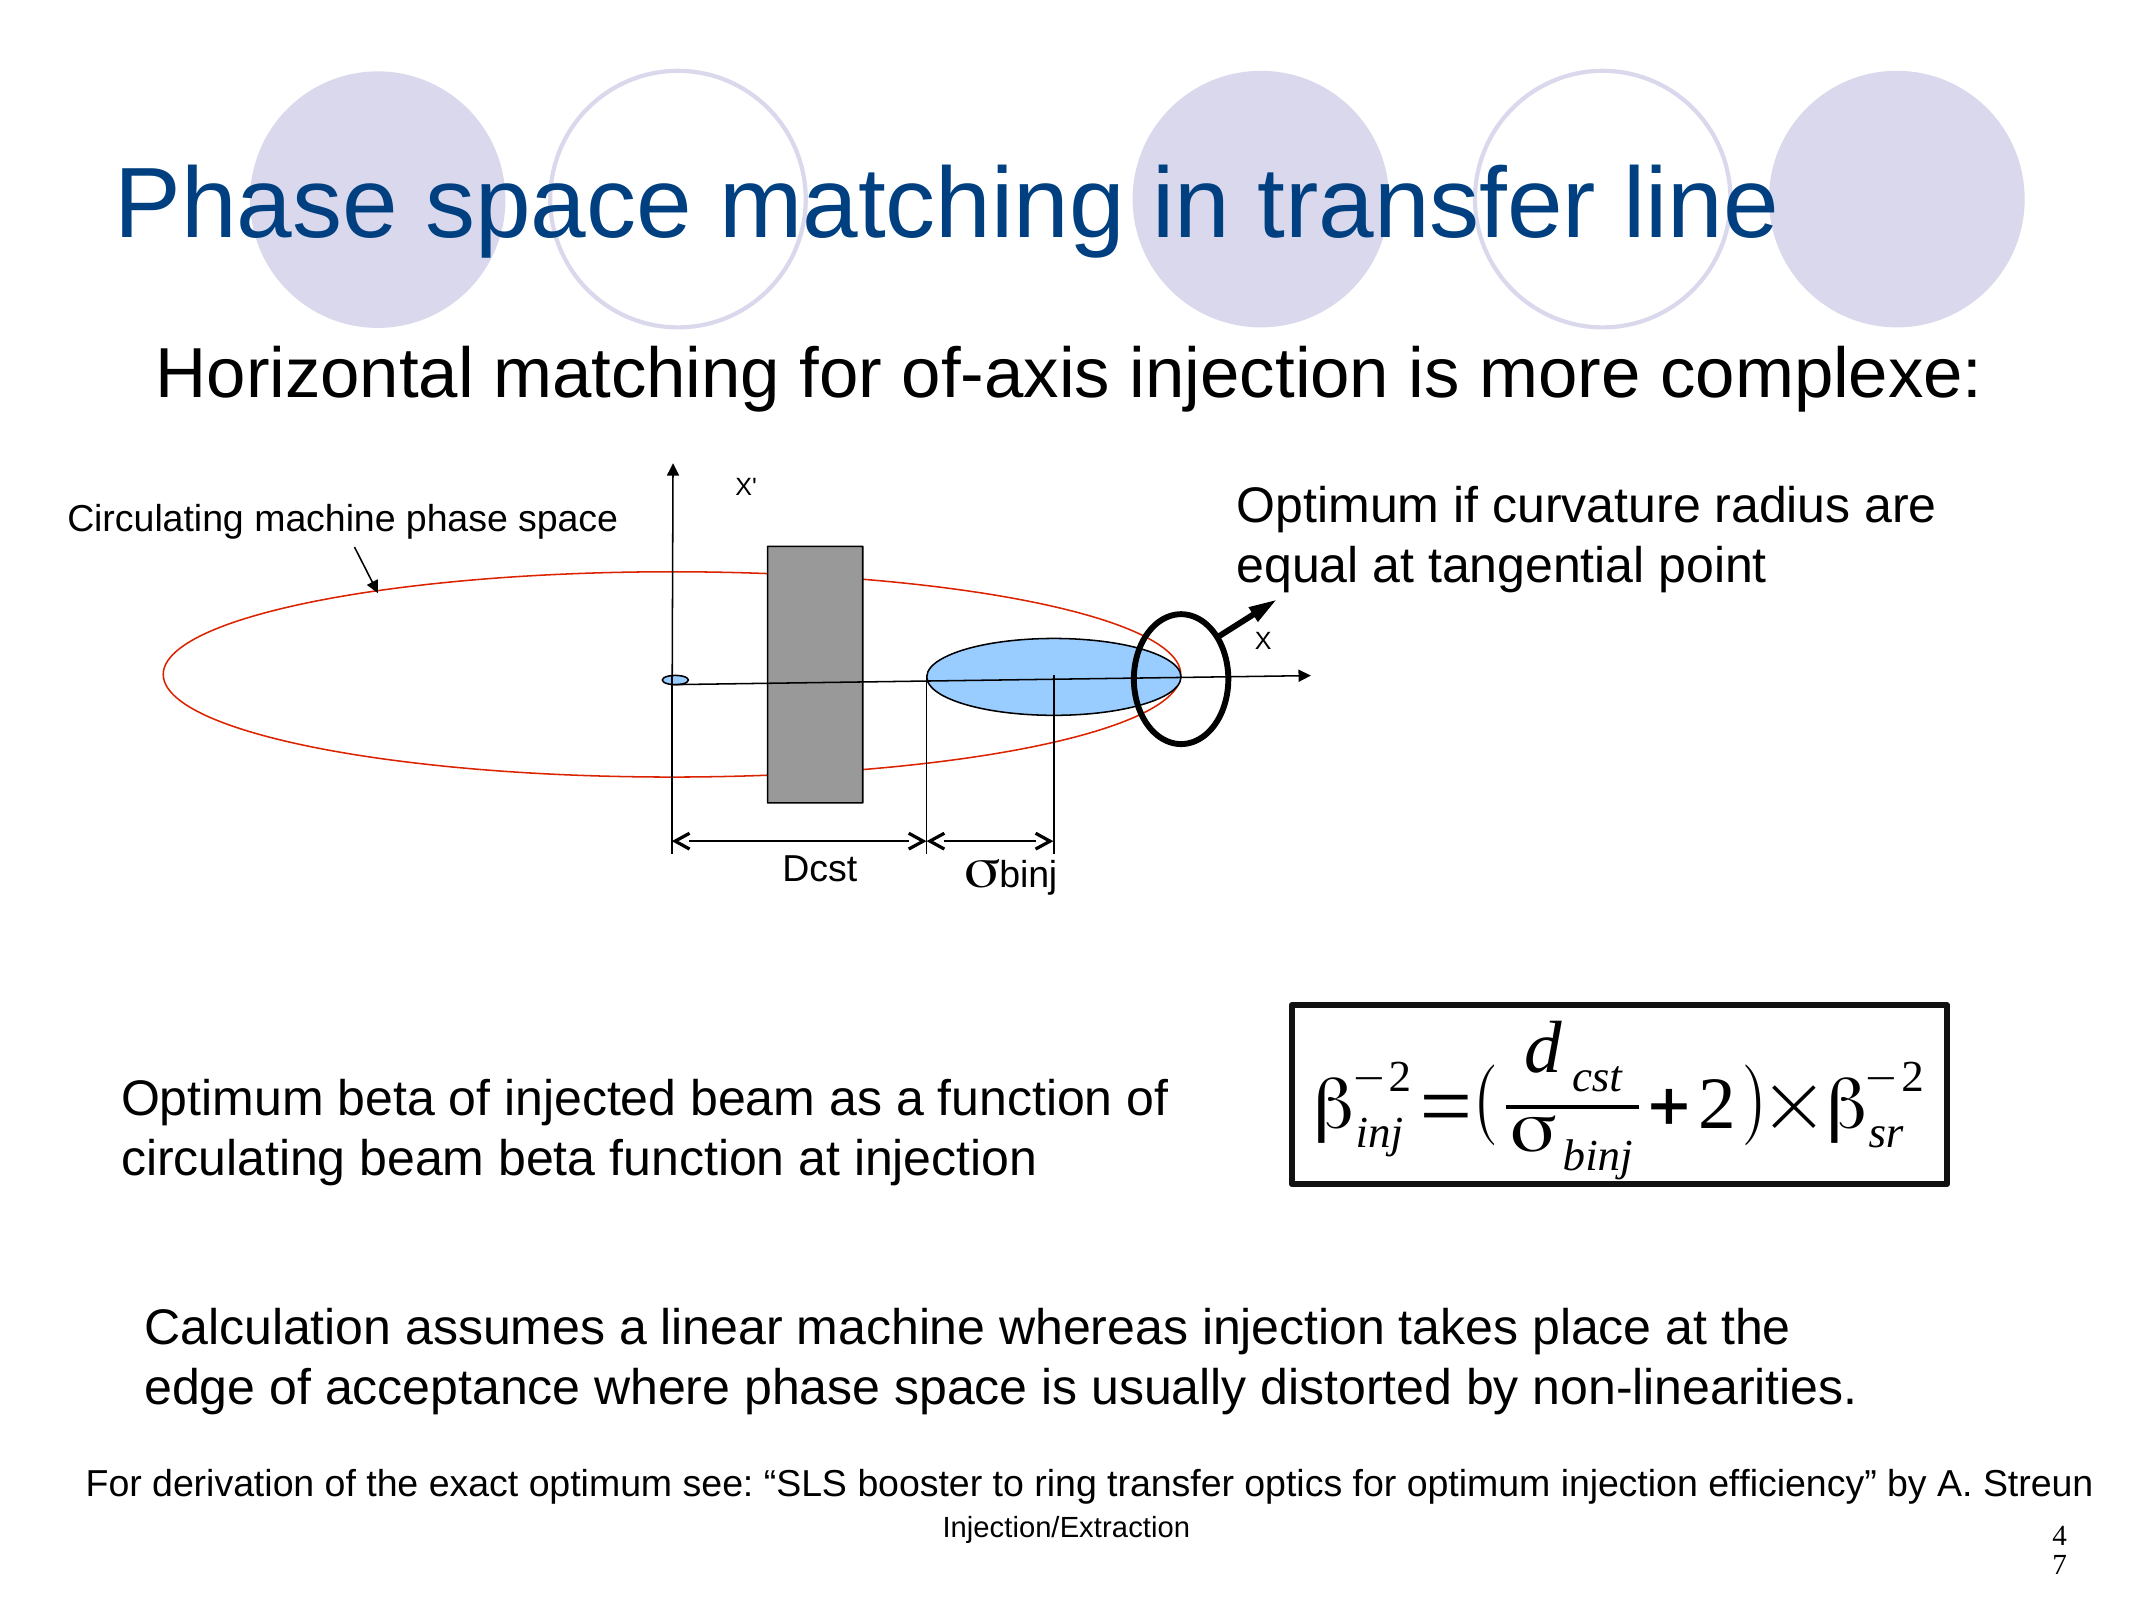

# Phase space matching in transfer line
Horizontal matching for of-axis injection is more complexe:
X'
Circulating machine phase space
binj
Dcst
X
Optimum if curvature radius are equal at tangential point
Optimum beta of injected beam as a function of circulating beam beta function at injection
Calculation assumes a linear machine whereas injection takes place at the edge of acceptance where phase space is usually distorted by non-linearities.
For derivation of the exact optimum see: “SLS booster to ring transfer optics for optimum injection efficiency” by A. Streun
47